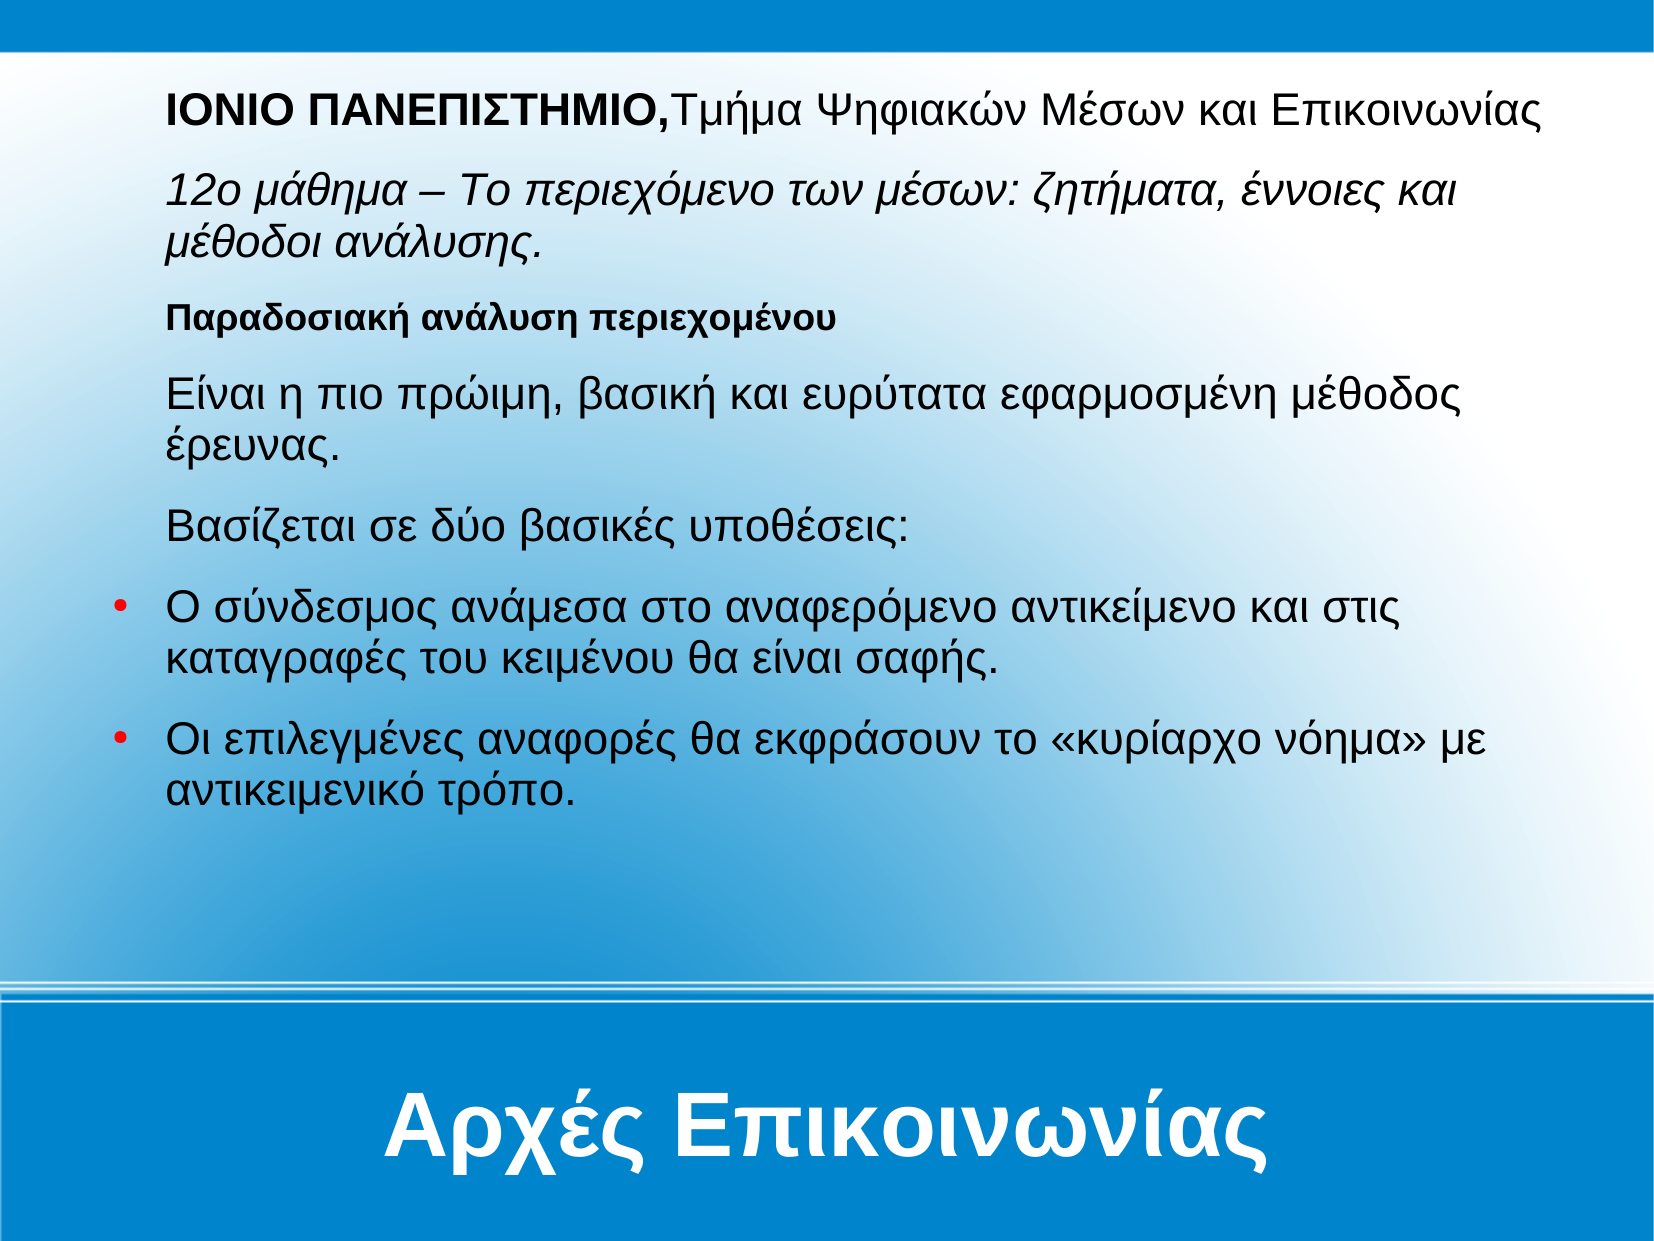

ΙΟΝΙΟ ΠΑΝΕΠΙΣΤΗΜΙΟ,Τμήμα Ψηφιακών Μέσων και Επικοινωνίας
12ο μάθημα – Το περιεχόμενο των μέσων: ζητήματα, έννοιες και μέθοδοι ανάλυσης.
Παραδοσιακή ανάλυση περιεχομένου
Είναι η πιο πρώιμη, βασική και ευρύτατα εφαρμοσμένη μέθοδος έρευνας.
Βασίζεται σε δύο βασικές υποθέσεις:
Ο σύνδεσμος ανάμεσα στο αναφερόμενο αντικείμενο και στις καταγραφές του κειμένου θα είναι σαφής.
Οι επιλεγμένες αναφορές θα εκφράσουν το «κυρίαρχο νόημα» με αντικειμενικό τρόπο.
# Αρχές Επικοινωνίας